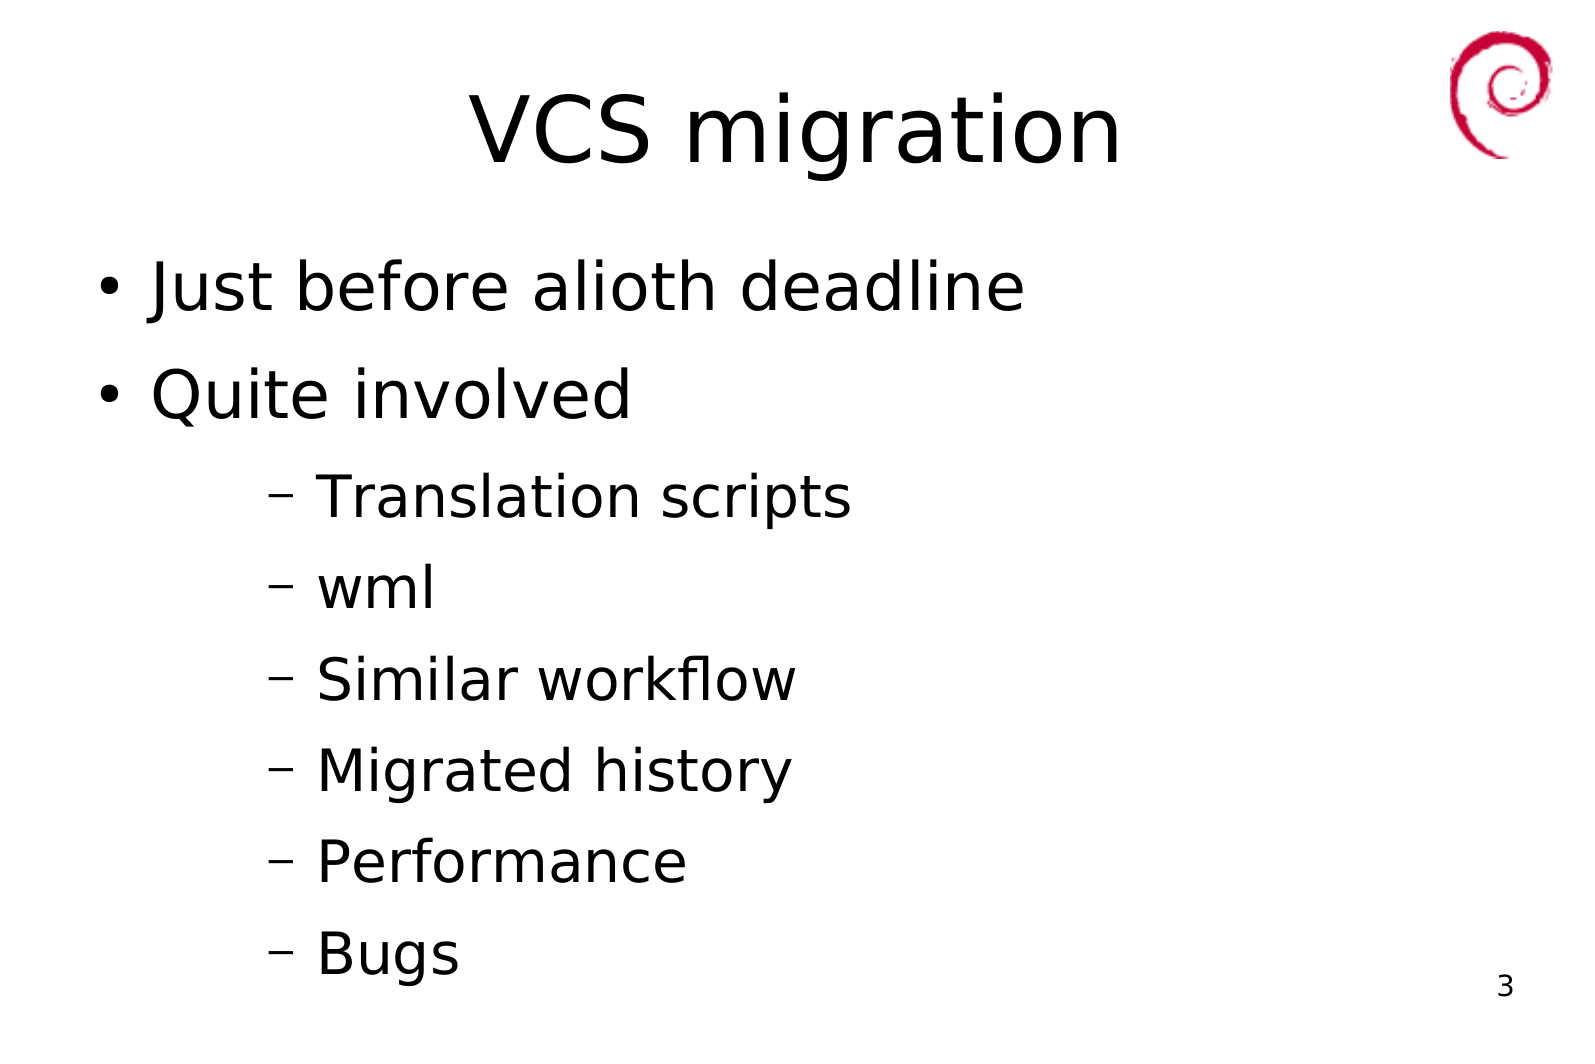

# VCS migration
Just before alioth deadline
Quite involved
Translation scripts
wml
Similar workflow
Migrated history
Performance
Bugs
3